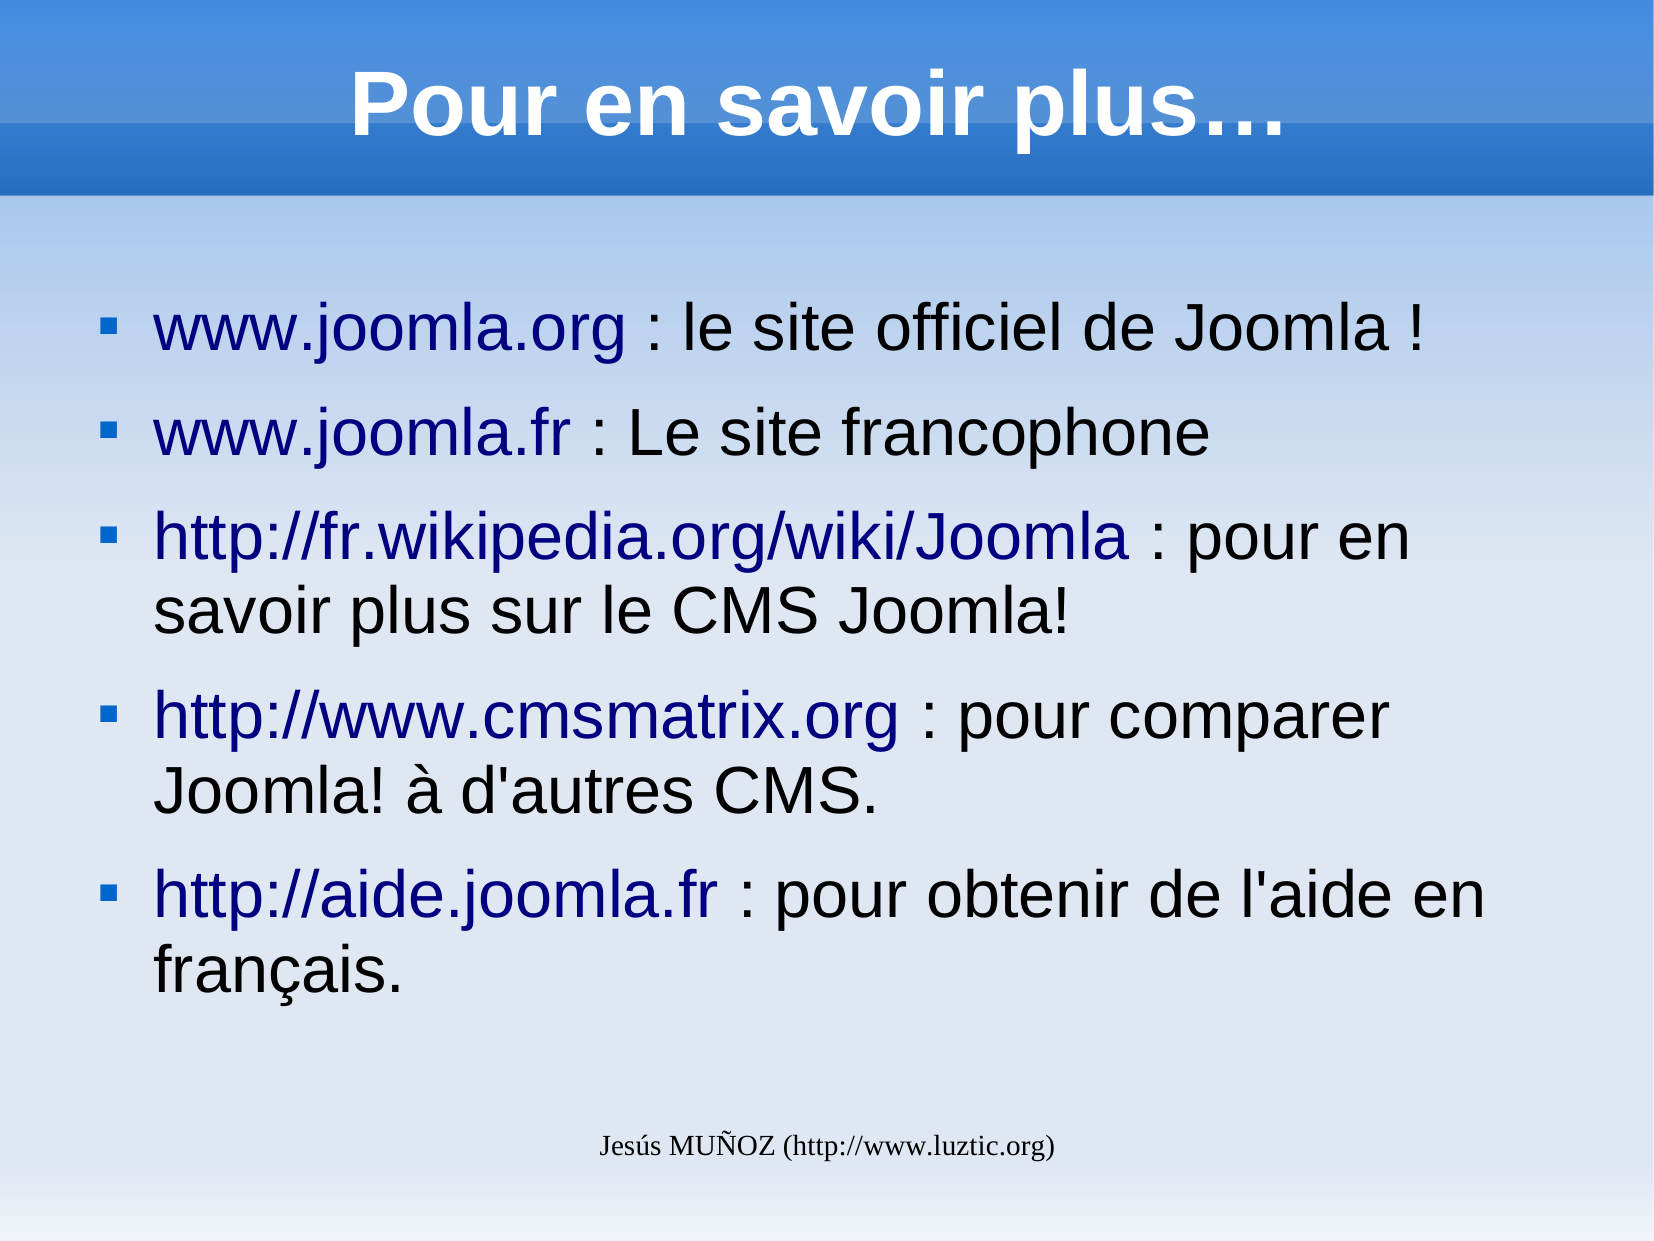

# Pour en savoir plus…
www.joomla.org : le site officiel de Joomla !
www.joomla.fr : Le site francophone
http://fr.wikipedia.org/wiki/Joomla : pour en savoir plus sur le CMS Joomla!
http://www.cmsmatrix.org : pour comparer Joomla! à d'autres CMS.
http://aide.joomla.fr : pour obtenir de l'aide en français.
Jesús MUÑOZ (http://www.luztic.org)